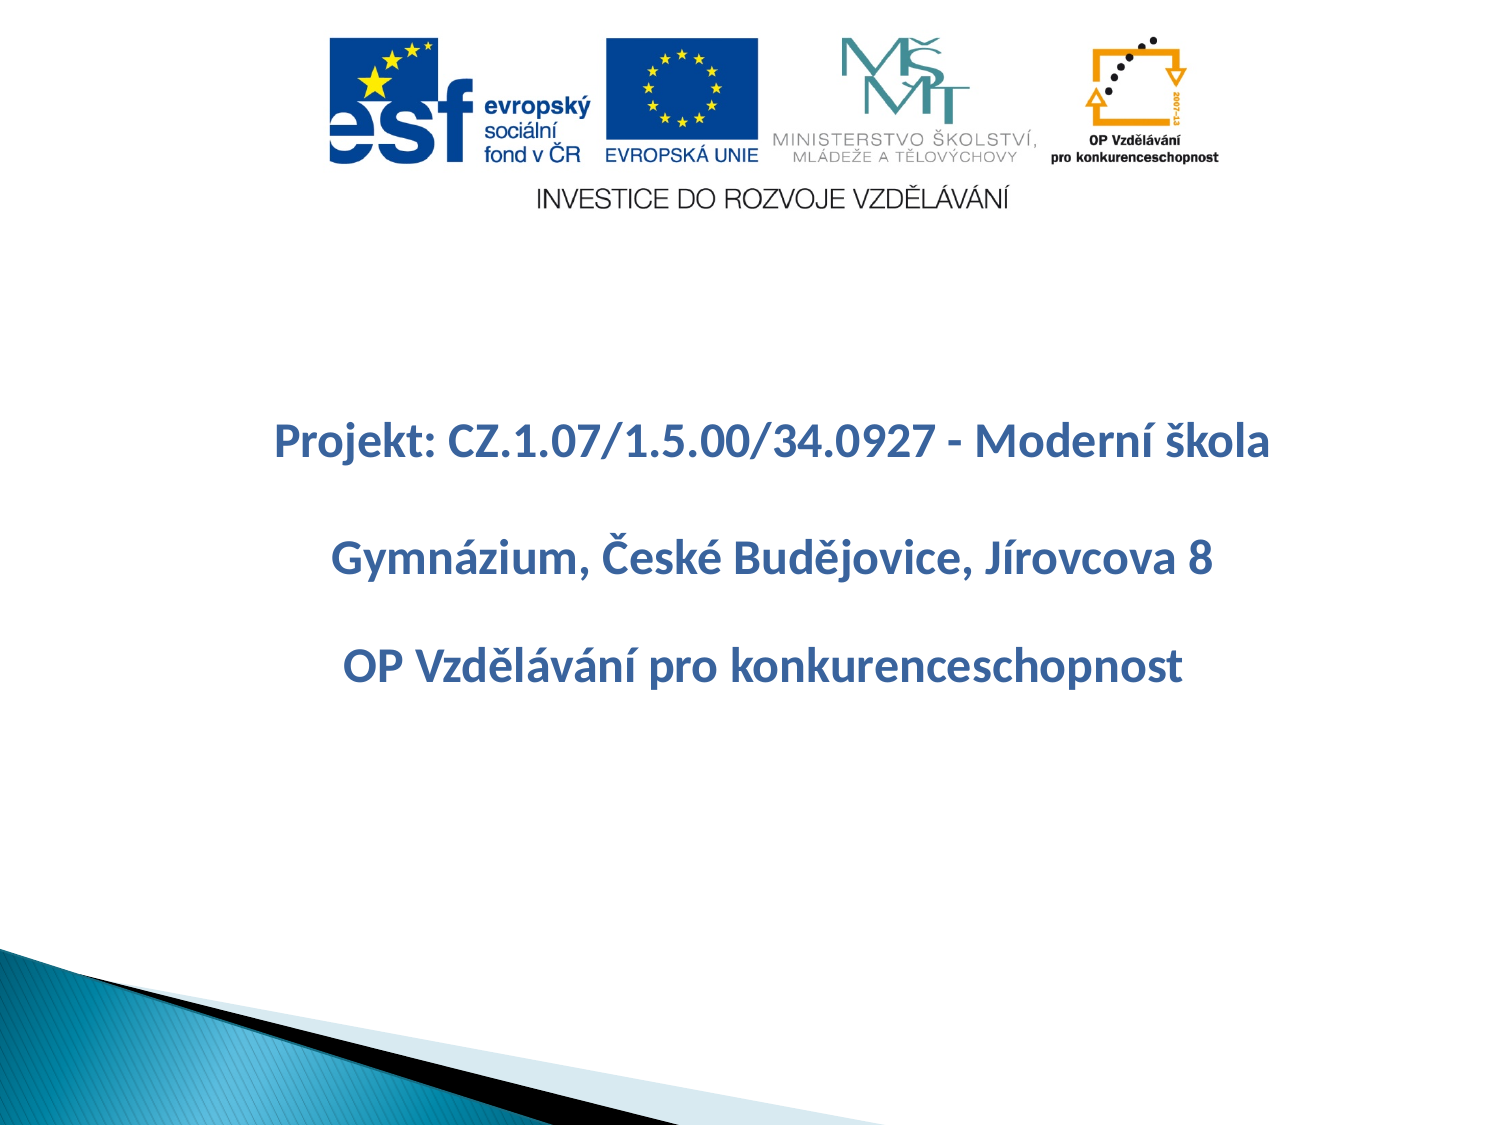

Projekt: CZ.1.07/1.5.00/34.0927 - Moderní škola
Gymnázium, České Budějovice, Jírovcova 8
OP Vzdělávání pro konkurenceschopnost